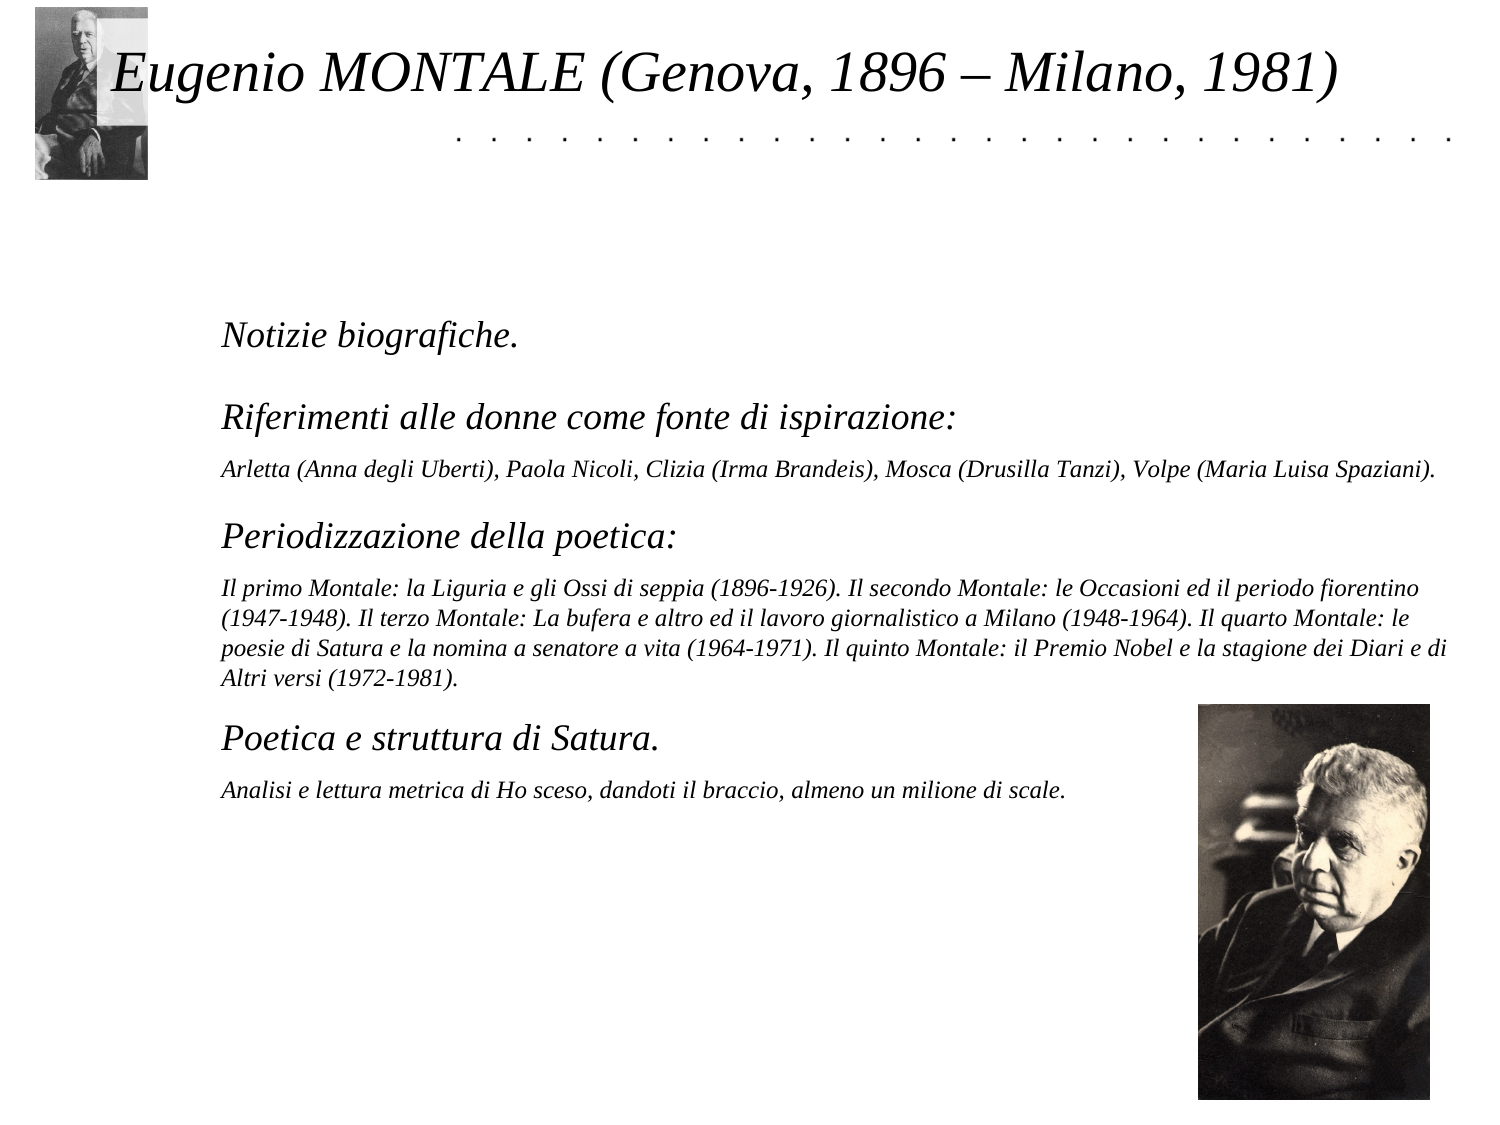

# Eugenio MONTALE (Genova, 1896 – Milano, 1981)
Notizie biografiche.
Riferimenti alle donne come fonte di ispirazione:
Arletta (Anna degli Uberti), Paola Nicoli, Clizia (Irma Brandeis), Mosca (Drusilla Tanzi), Volpe (Maria Luisa Spaziani).
Periodizzazione della poetica:
Il primo Montale: la Liguria e gli Ossi di seppia (1896-1926). Il secondo Montale: le Occasioni ed il periodo fiorentino (1947-1948). Il terzo Montale: La bufera e altro ed il lavoro giornalistico a Milano (1948-1964). Il quarto Montale: le poesie di Satura e la nomina a senatore a vita (1964-1971). Il quinto Montale: il Premio Nobel e la stagione dei Diari e di Altri versi (1972-1981).
Poetica e struttura di Satura.
Analisi e lettura metrica di Ho sceso, dandoti il braccio, almeno un milione di scale.